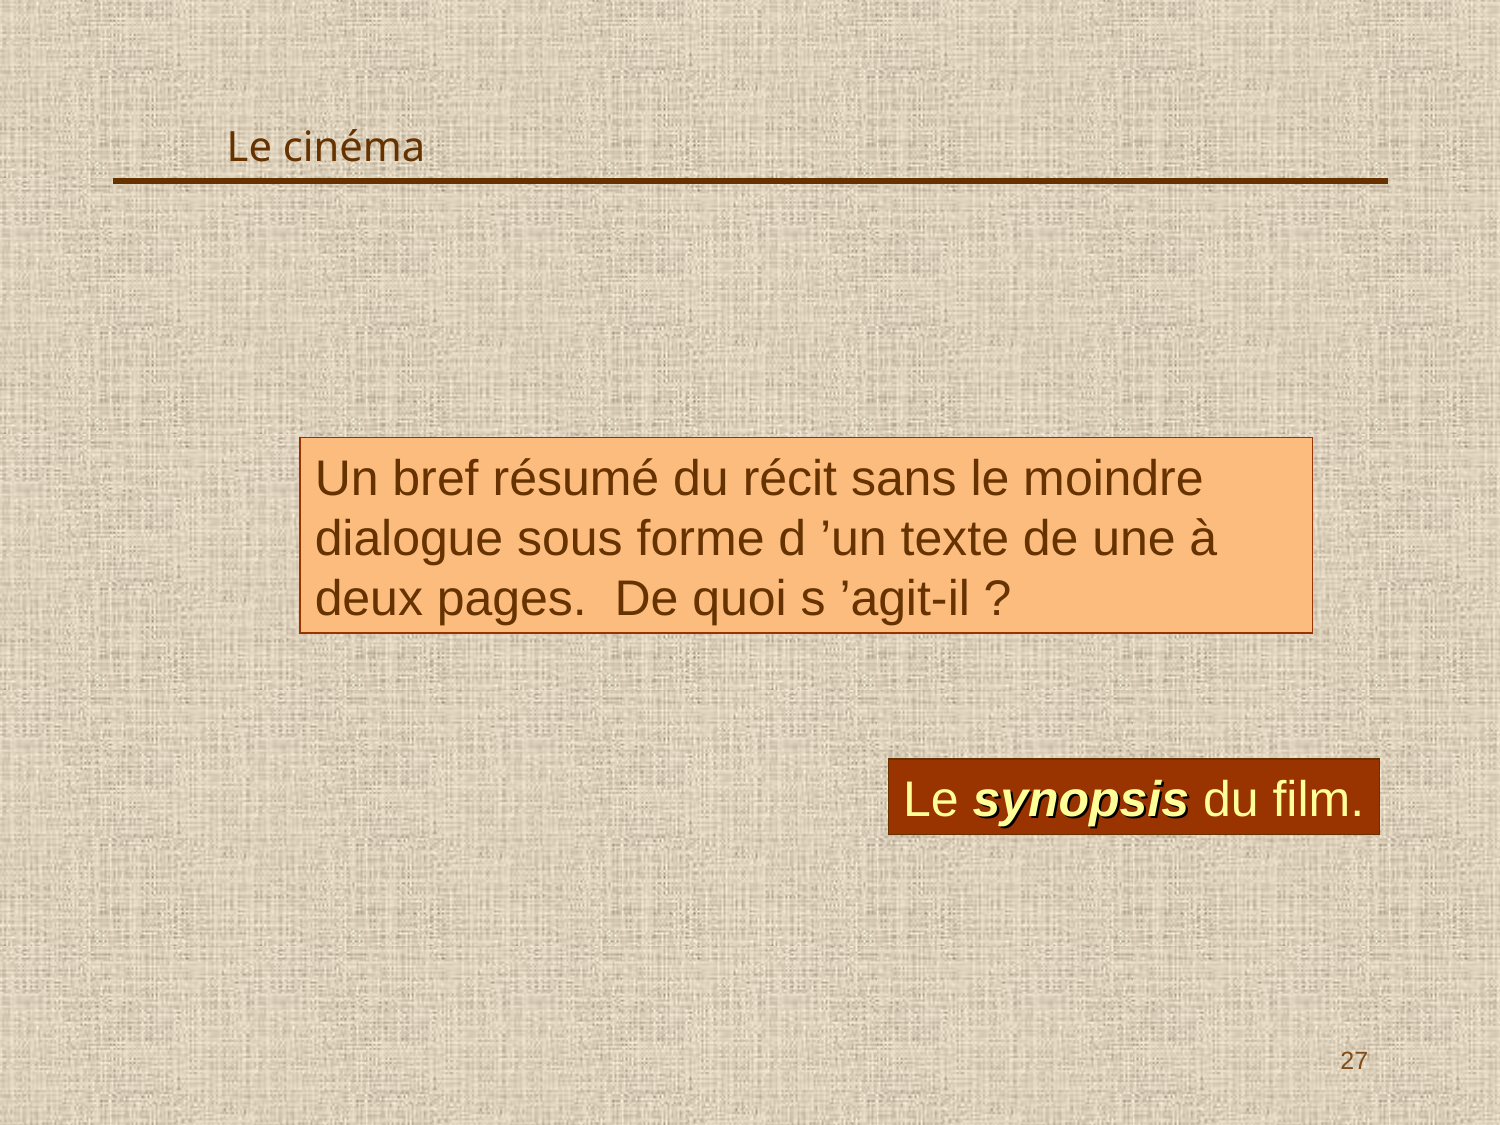

Le cinéma
Un bref résumé du récit sans le moindre dialogue sous forme d ’un texte de une à deux pages. De quoi s ’agit-il ?
Le synopsis du film.
27